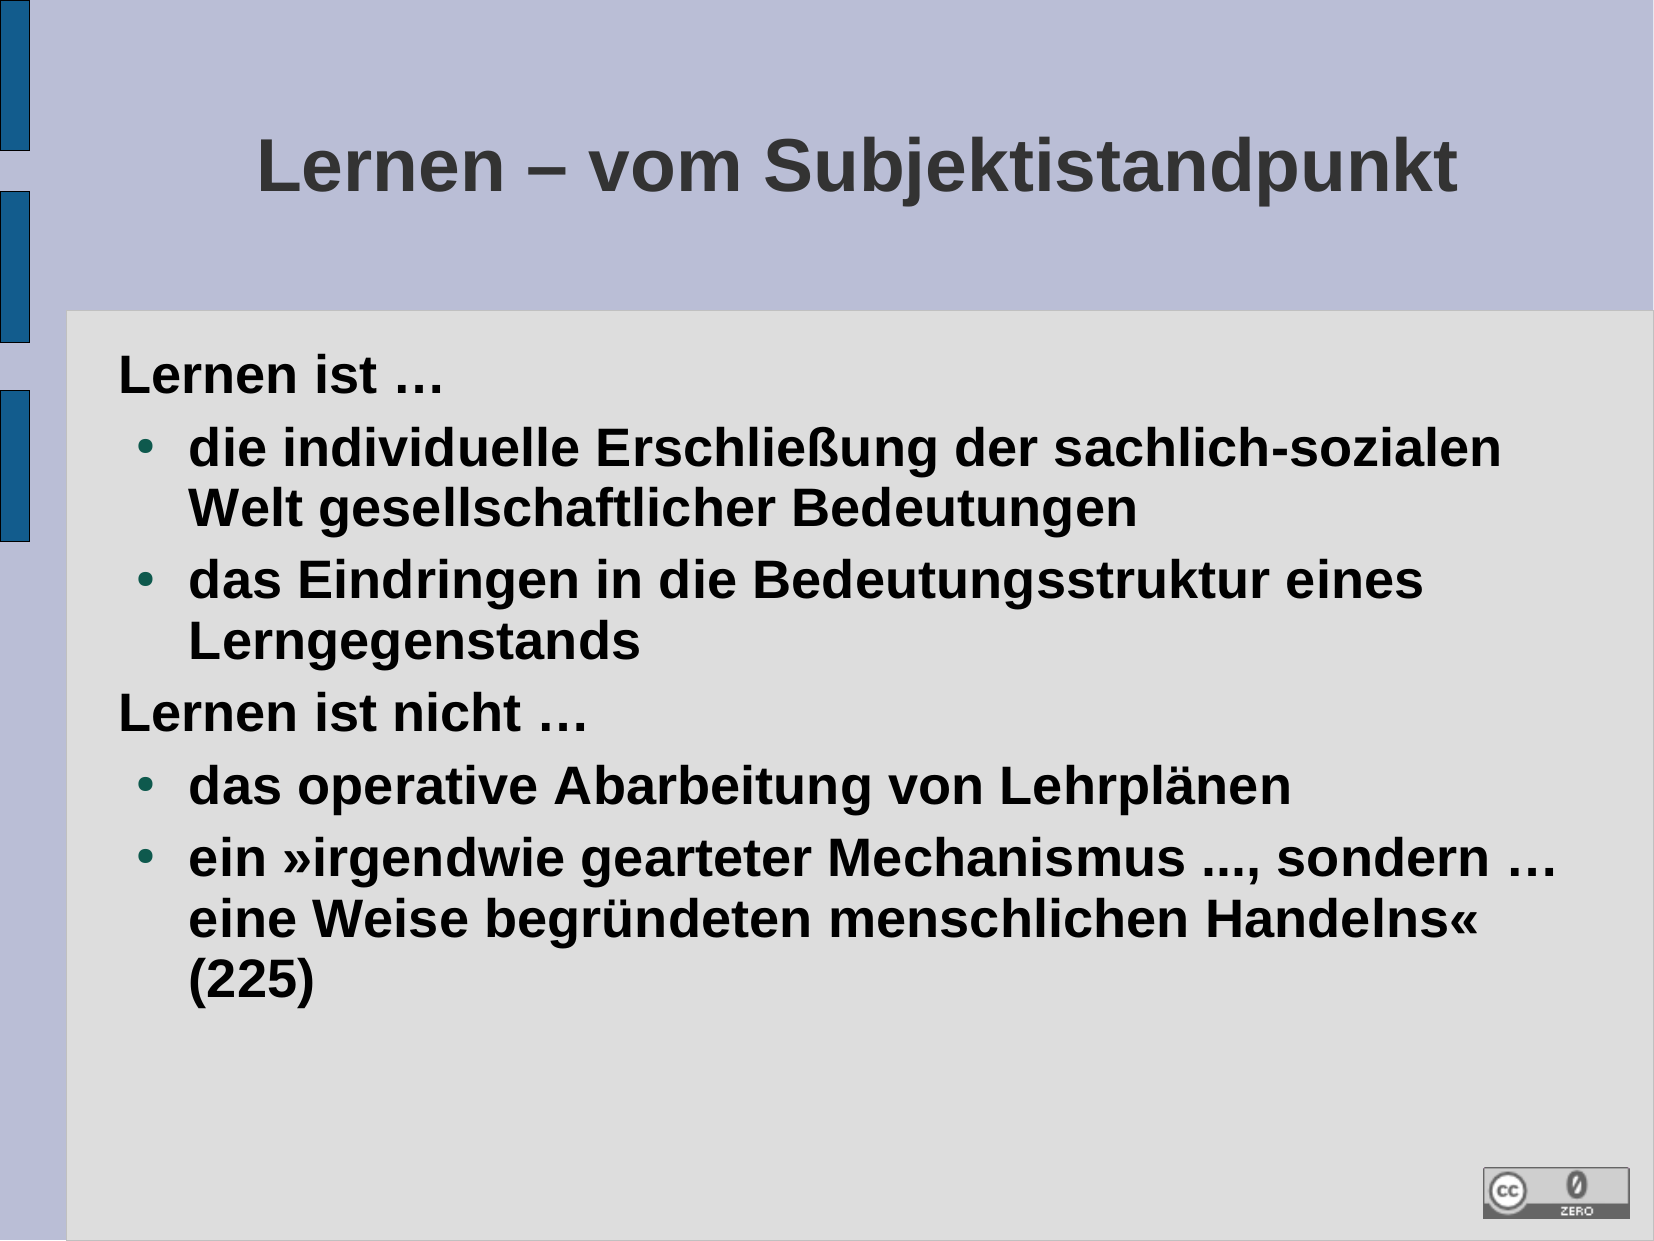

# Lernen – vom Subjektistandpunkt
Lernen ist …
die individuelle Erschließung der sachlich-sozialen Welt gesellschaftlicher Bedeutungen
das Eindringen in die Bedeutungsstruktur eines Lerngegenstands
Lernen ist nicht …
das operative Abarbeitung von Lehrplänen
ein »irgendwie gearteter Mechanismus ..., sondern … eine Weise begründeten menschlichen Handelns« (225)